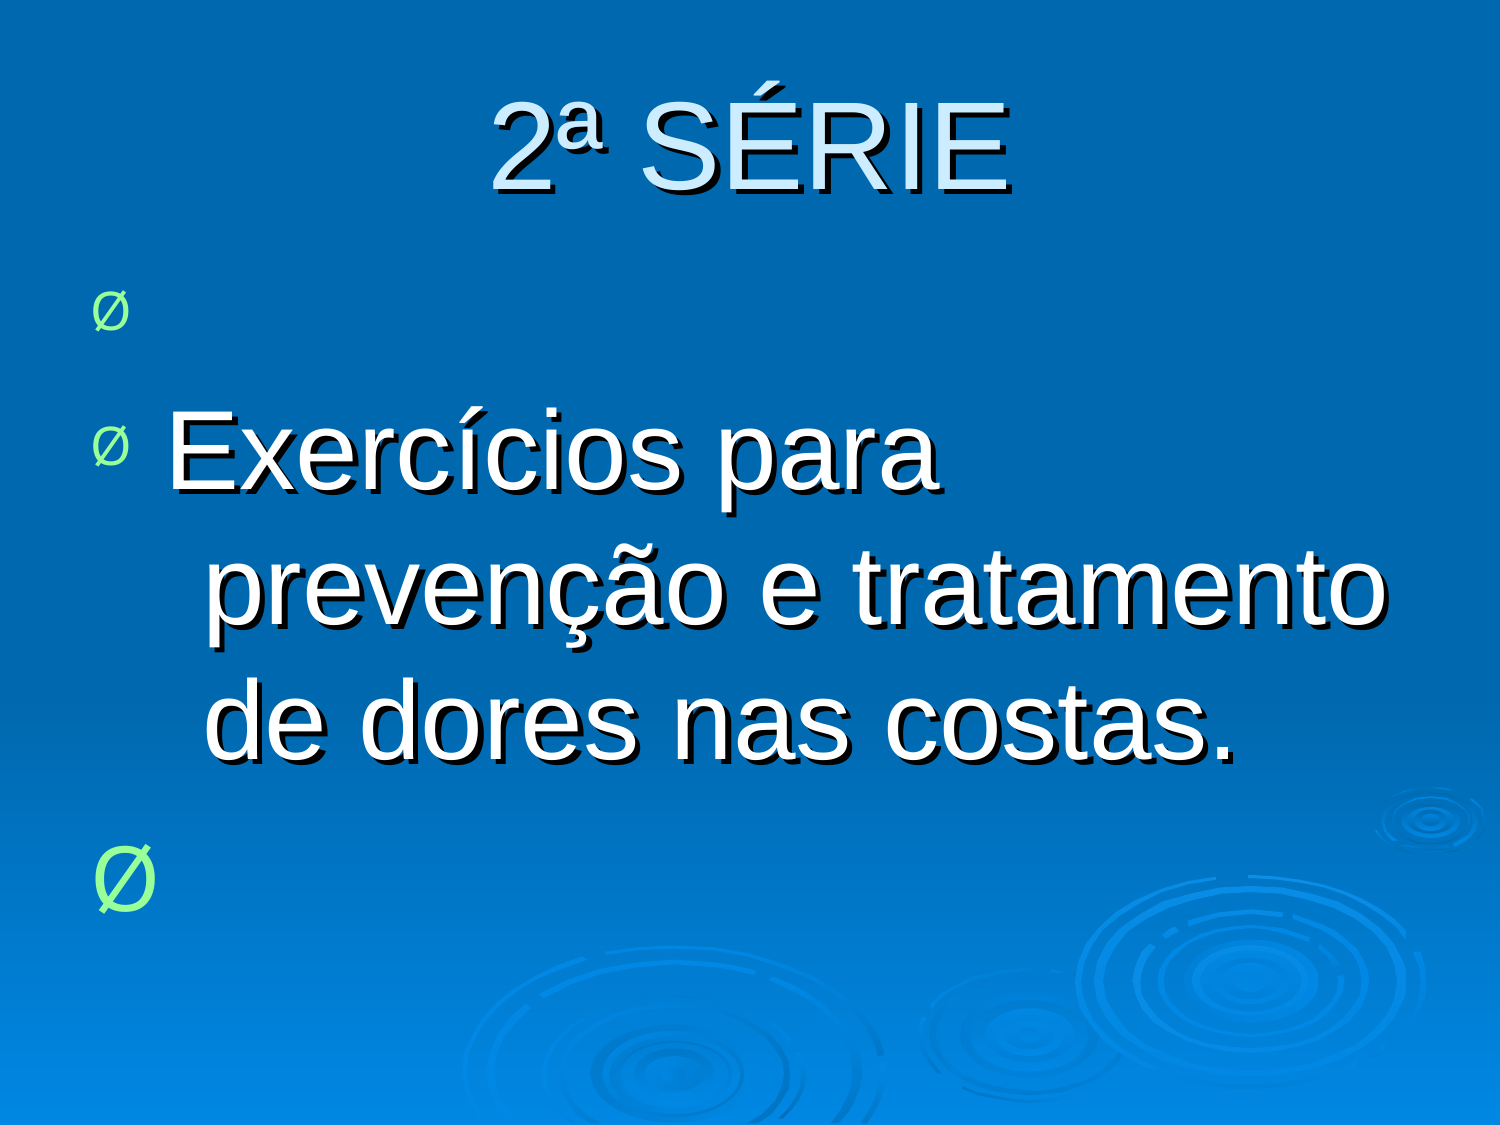

# 2ª SÉRIE
 Exercícios para prevenção e tratamento de dores nas costas.